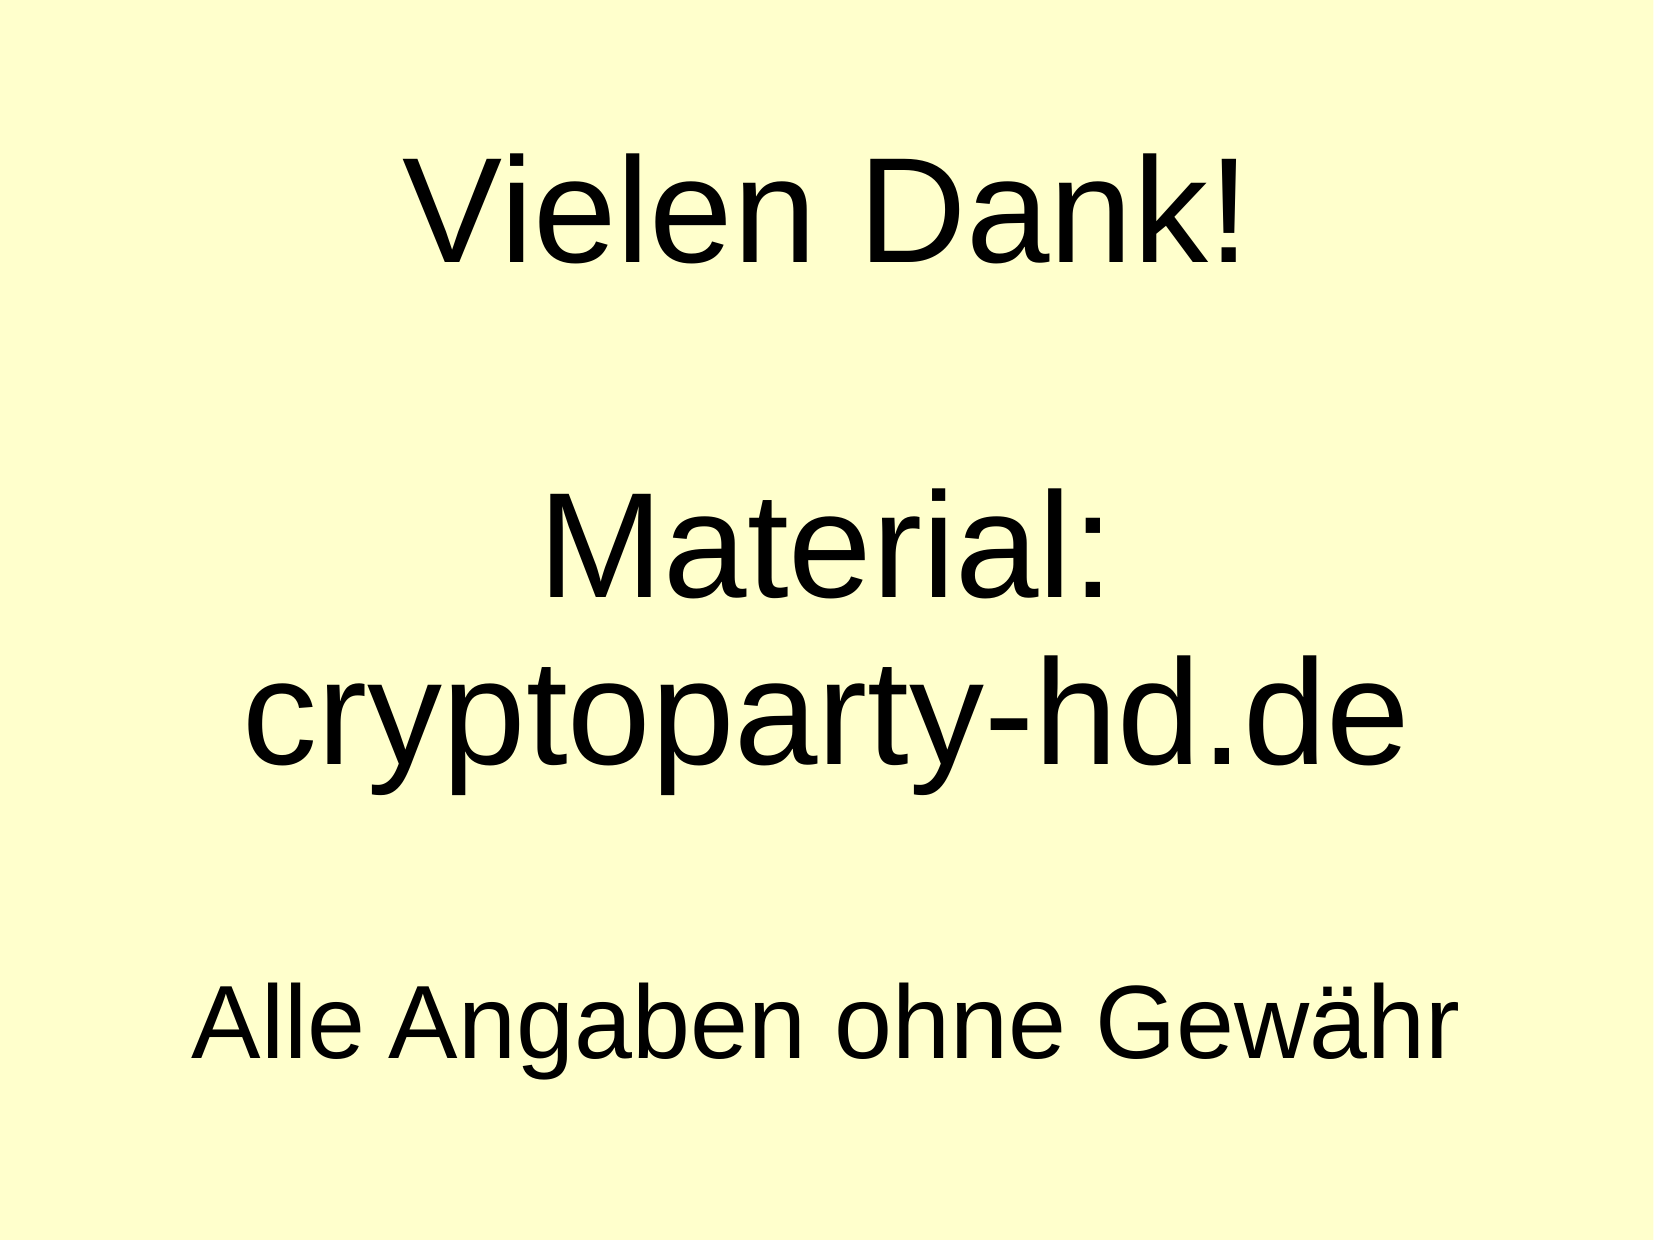

# Vielen Dank! Material: cryptoparty-hd.de Alle Angaben ohne Gewähr